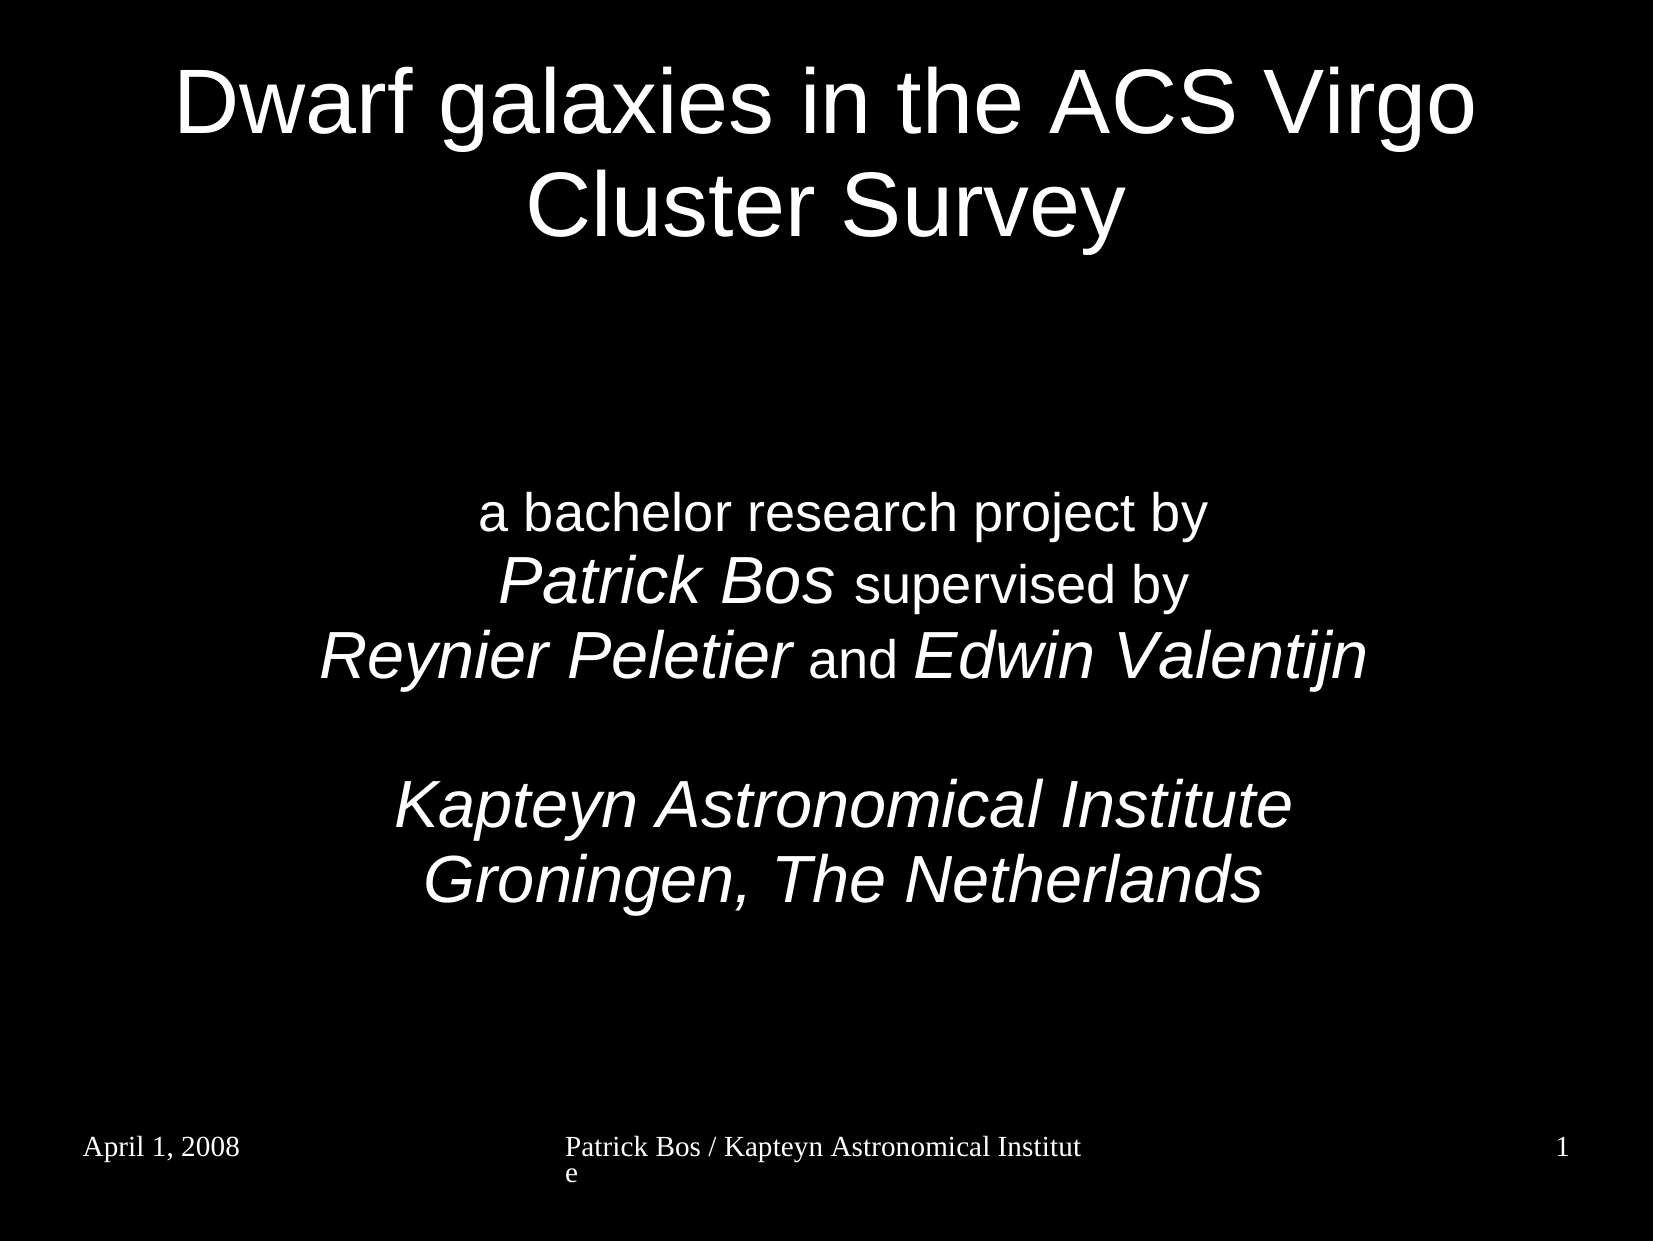

# Dwarf galaxies in the ACS Virgo Cluster Survey
a bachelor research project by
Patrick Bos supervised by
Reynier Peletier and Edwin Valentijn
Kapteyn Astronomical Institute
Groningen, The Netherlands
April 1, 2008
Patrick Bos / Kapteyn Astronomical Institute
1